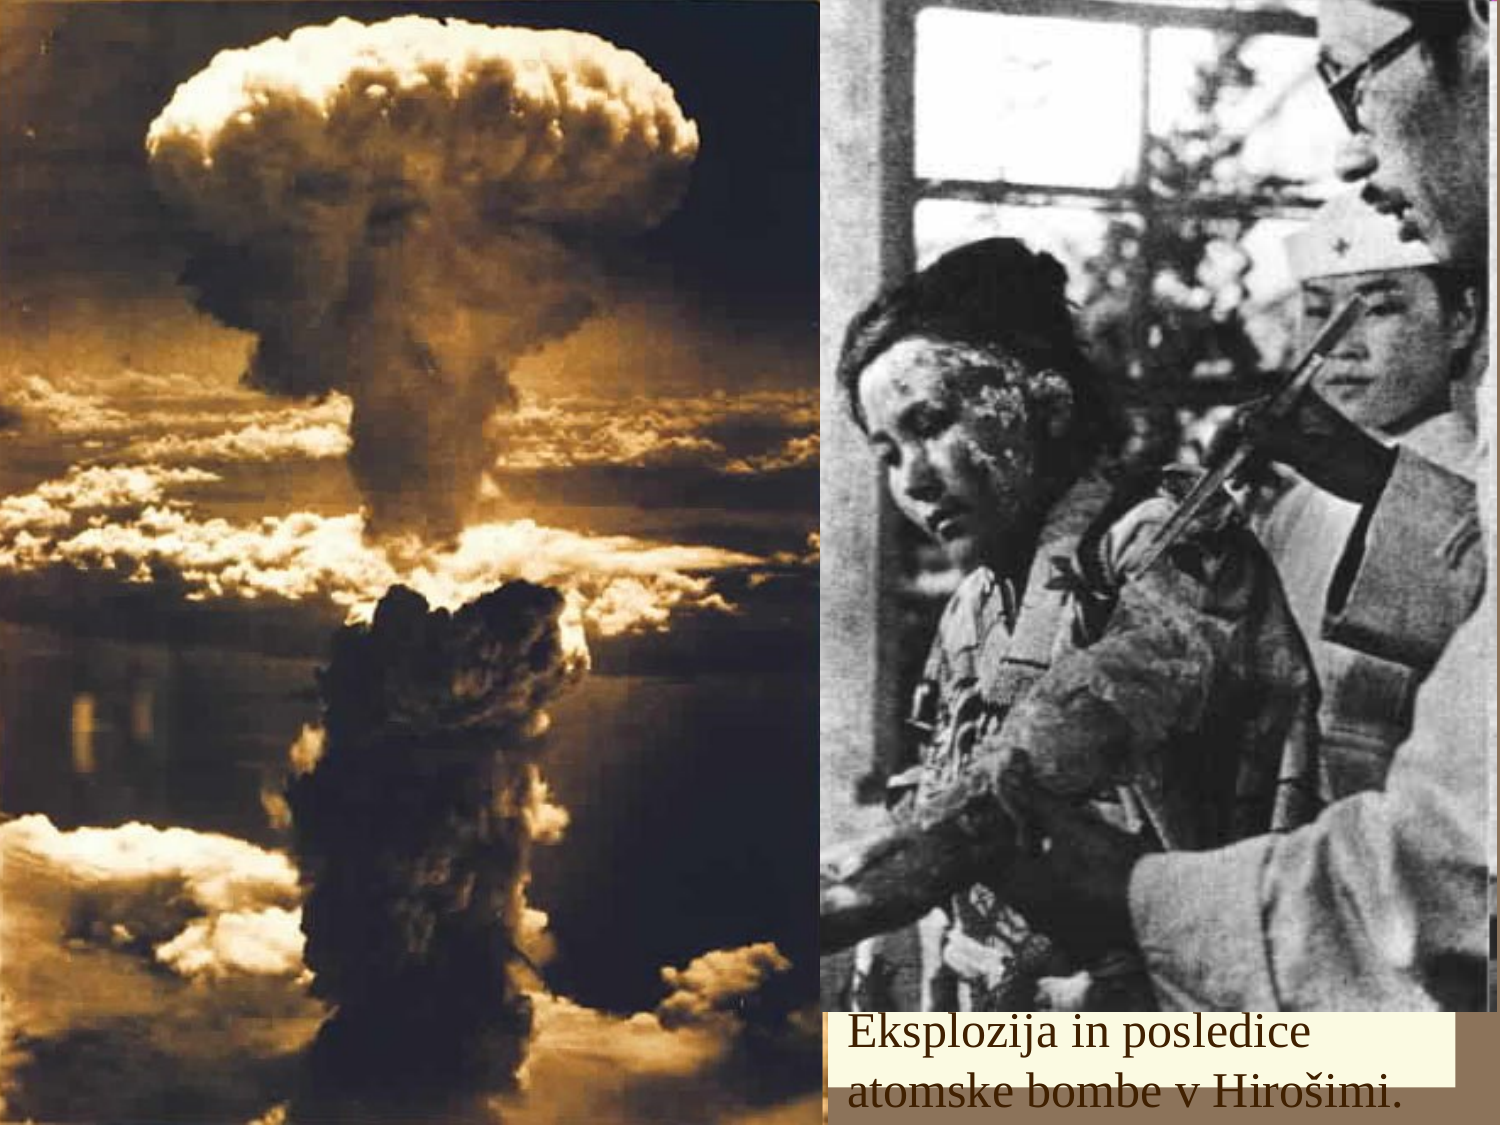

Eksplozija in posledice atomske bombe v Hirošimi.